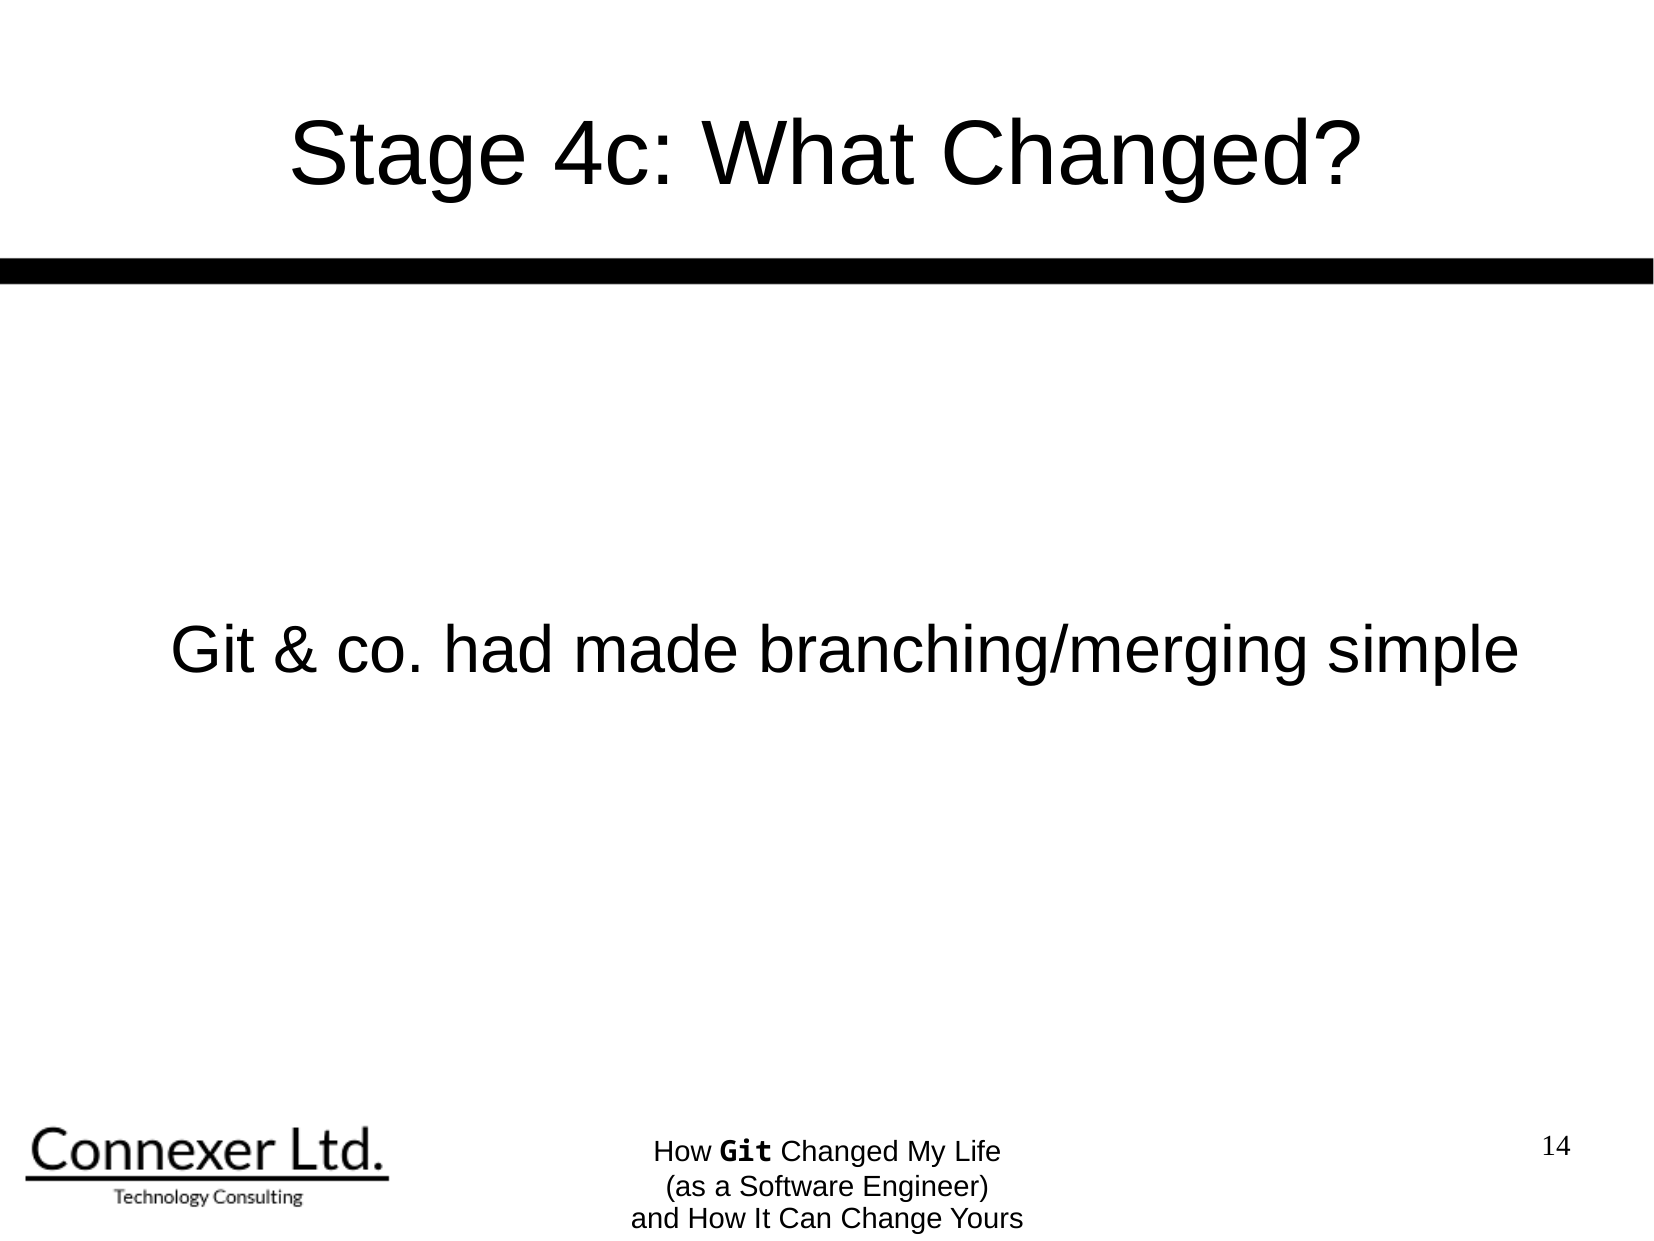

# Stage 4c: What Changed?
Git & co. had made branching/merging simple
14